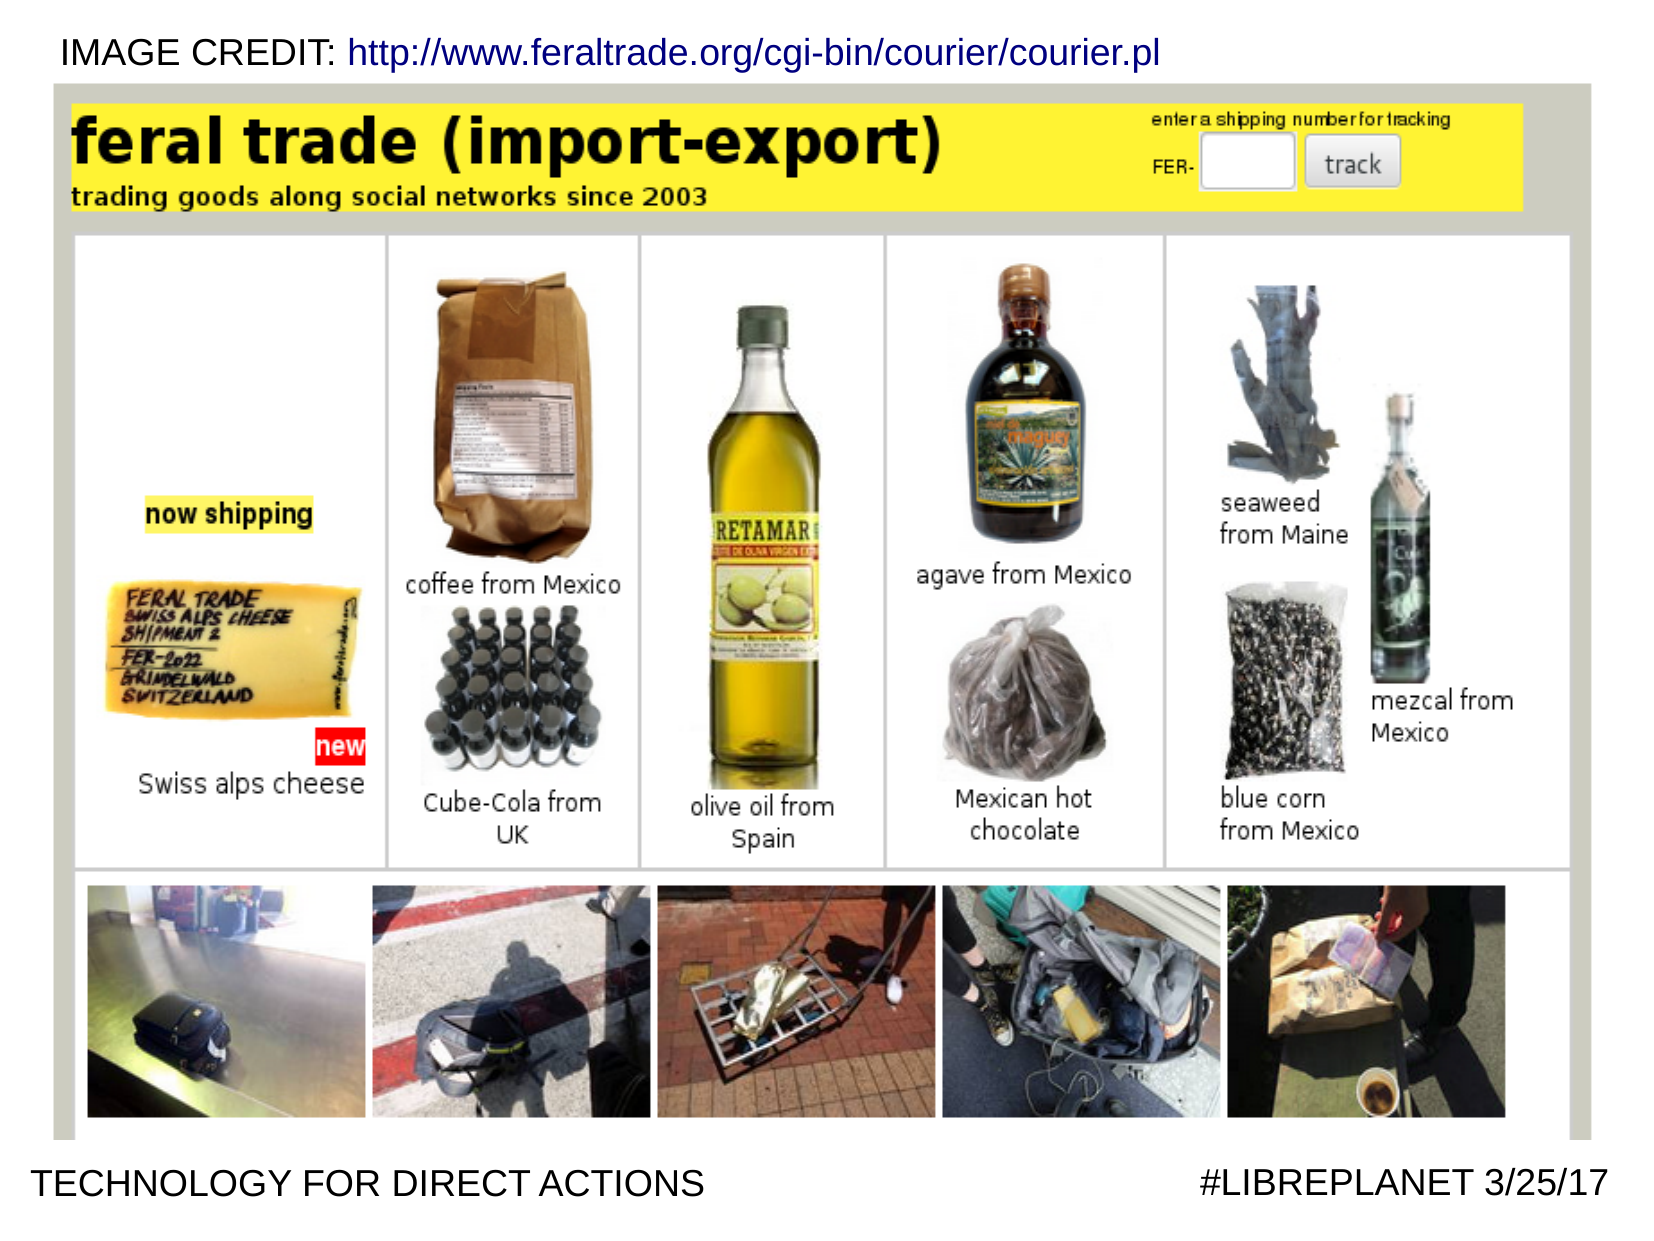

IMAGE CREDIT: http://www.feraltrade.org/cgi-bin/courier/courier.pl
# TECHNOLOGY FOR DIRECT ACTIONS
#LIBREPLANET 3/25/17